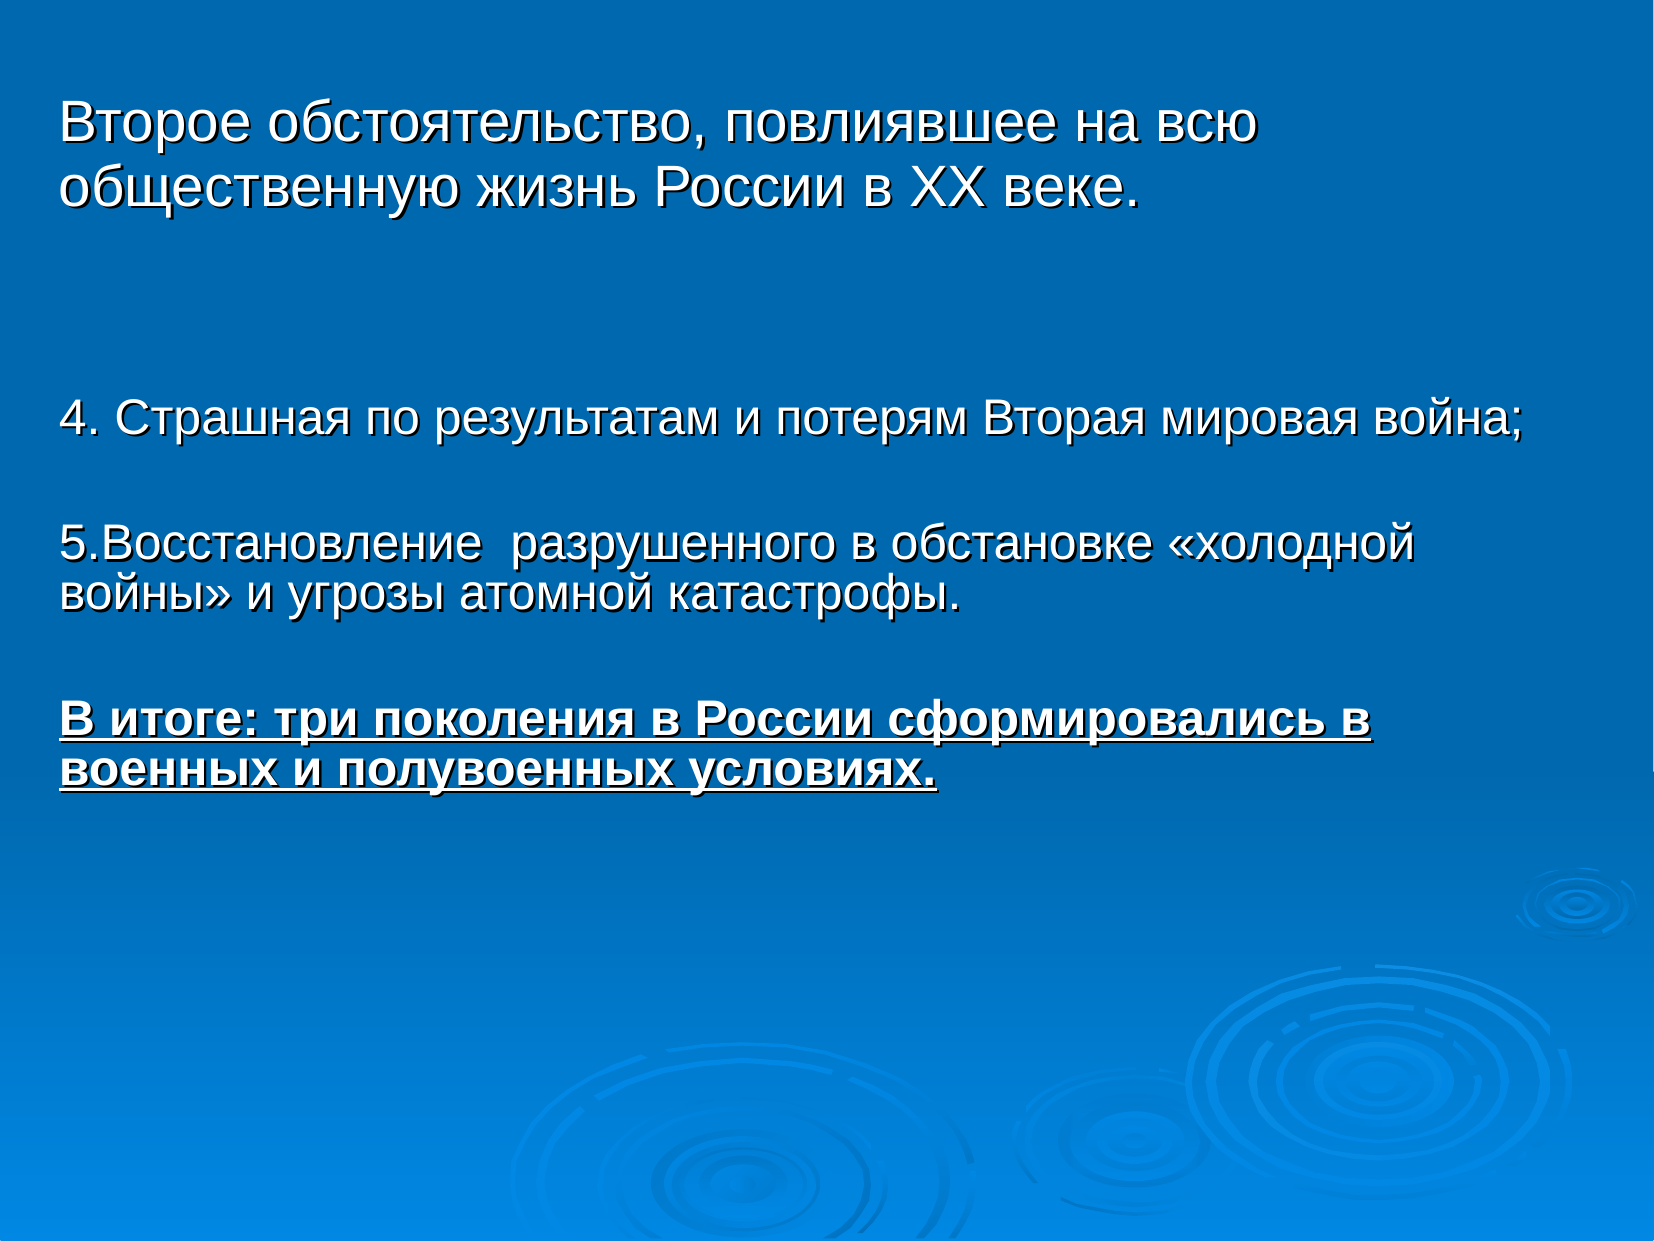

# Второе обстоятельство, повлиявшее на всю общественную жизнь России в ХХ веке.
4. Страшная по результатам и потерям Вторая мировая война;
5.Восстановление разрушенного в обстановке «холодной войны» и угрозы атомной катастрофы.
В итоге: три поколения в России сформировались в военных и полувоенных условиях.